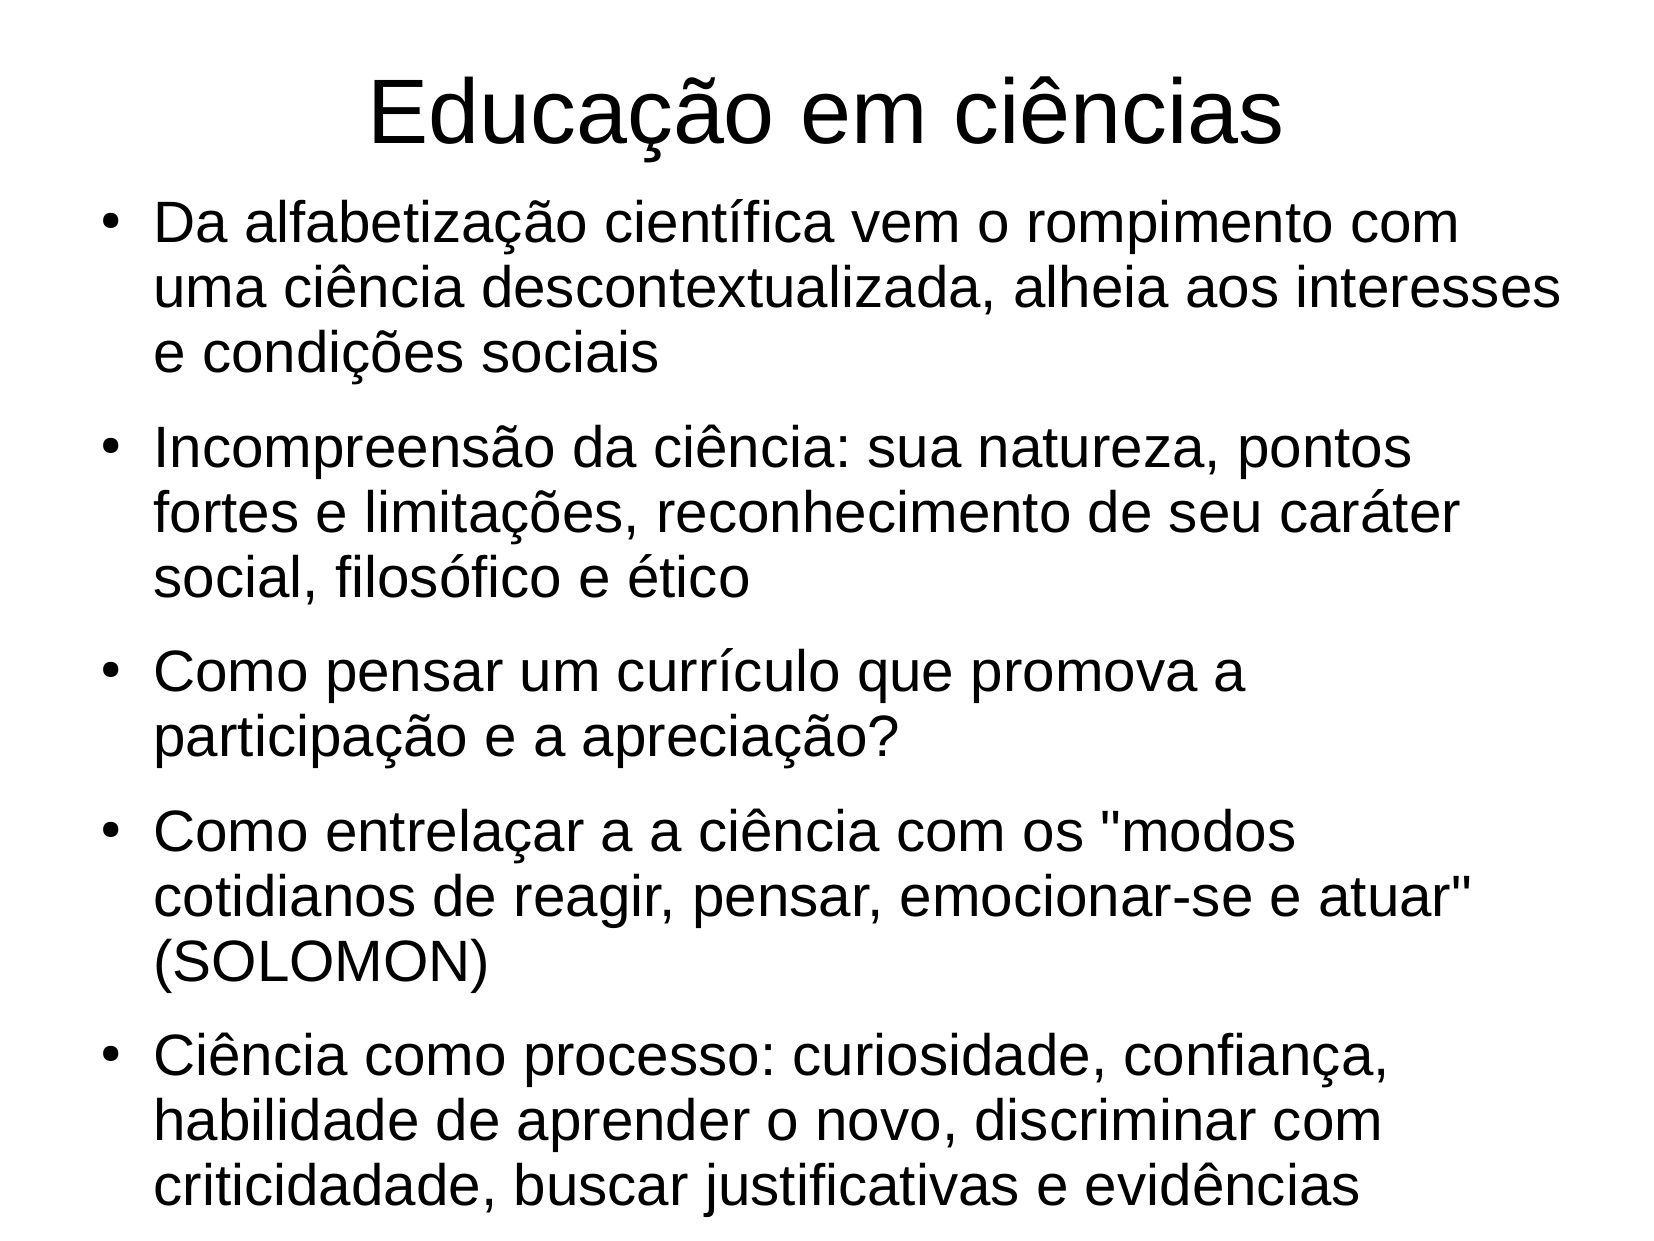

# Educação em ciências
Da alfabetização científica vem o rompimento com uma ciência descontextualizada, alheia aos interesses e condições sociais
Incompreensão da ciência: sua natureza, pontos fortes e limitações, reconhecimento de seu caráter social, filosófico e ético
Como pensar um currículo que promova a participação e a apreciação?
Como entrelaçar a a ciência com os "modos cotidianos de reagir, pensar, emocionar-se e atuar" (SOLOMON)
Ciência como processo: curiosidade, confiança, habilidade de aprender o novo, discriminar com criticidadade, buscar justificativas e evidências